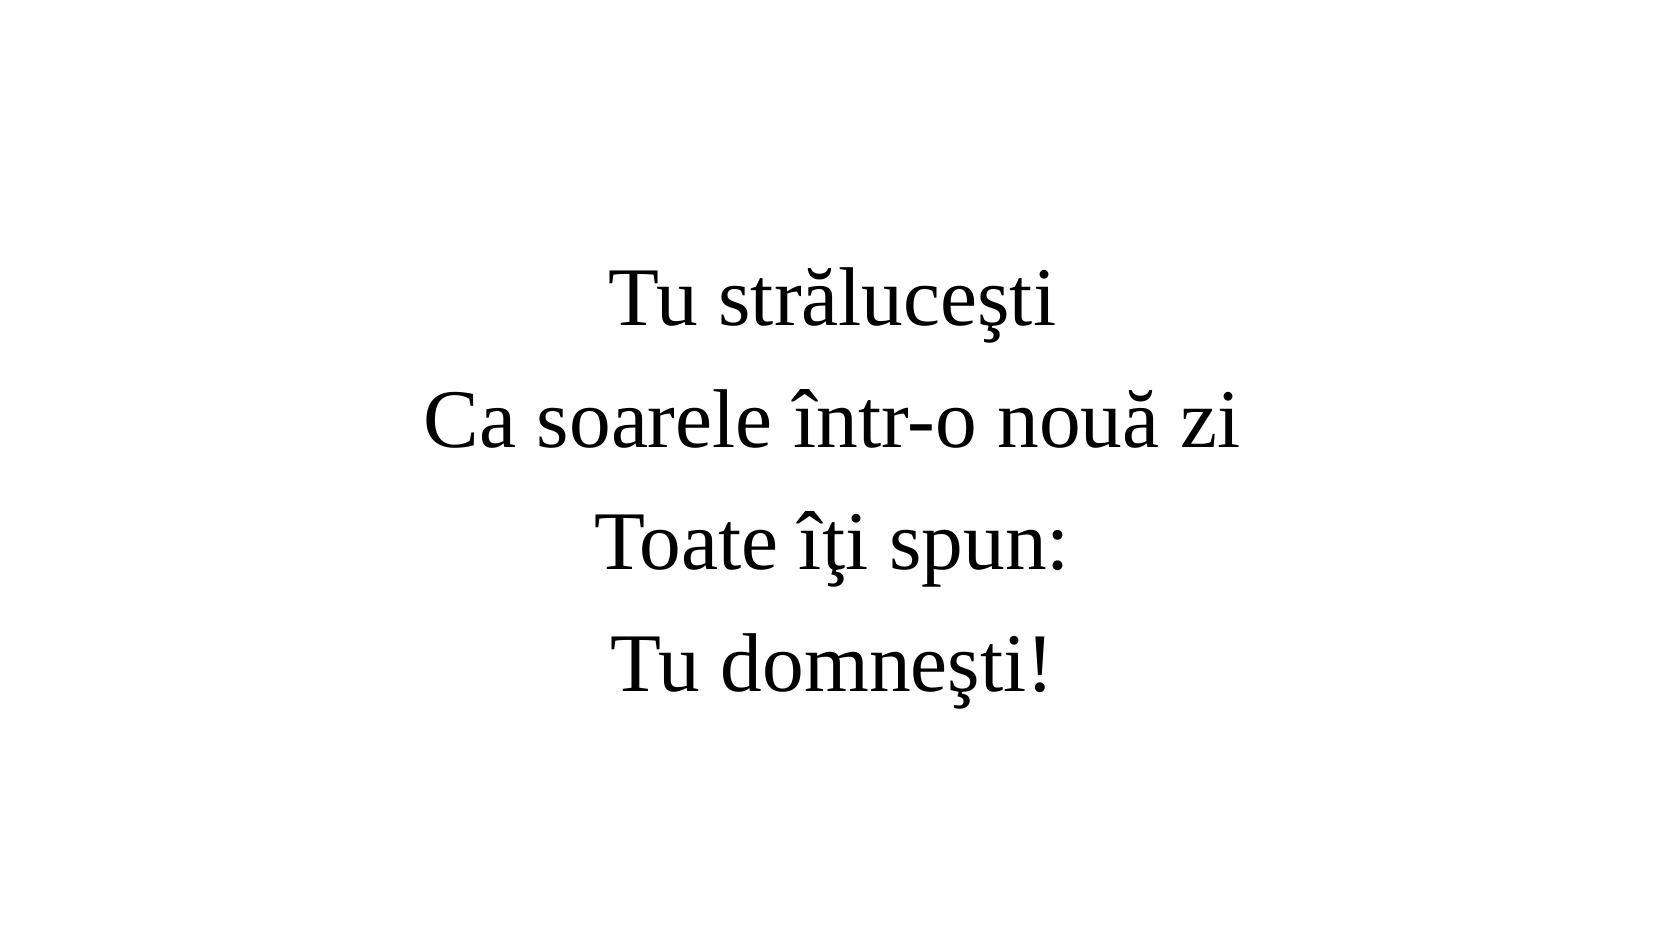

# Tu străluceşti
Ca soarele într-o nouă zi
Toate îţi spun:
Tu domneşti!